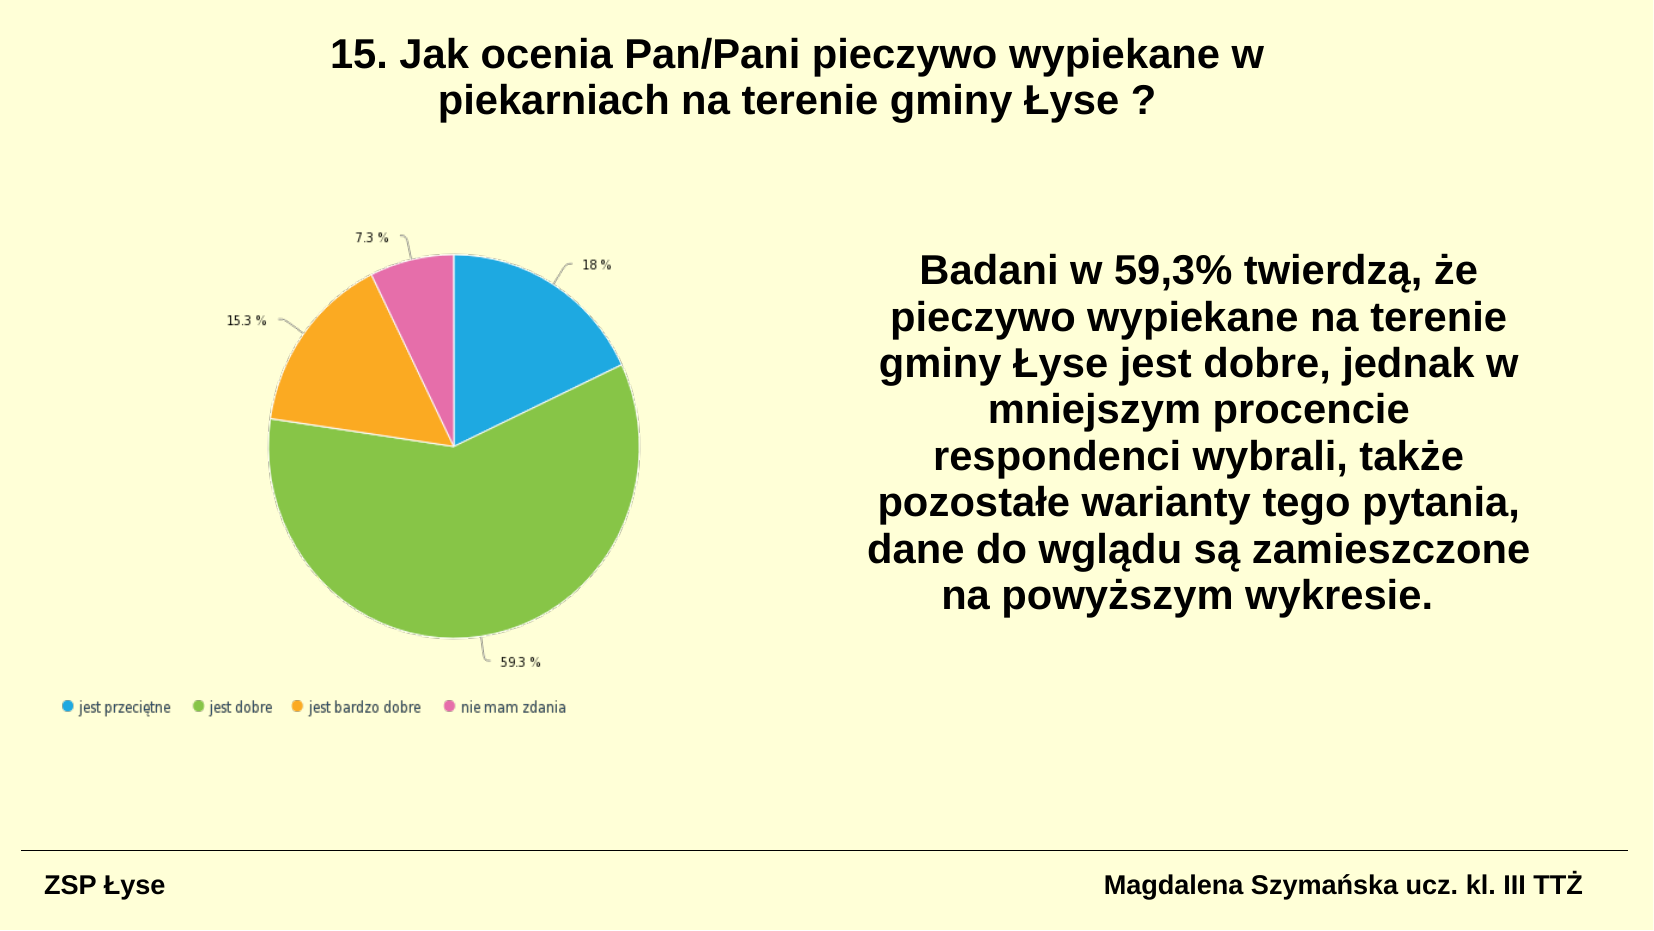

15. Jak ocenia Pan/Pani pieczywo wypiekane w piekarniach na terenie gminy Łyse ?
Badani w 59,3% twierdzą, że pieczywo wypiekane na terenie gminy Łyse jest dobre, jednak w mniejszym procencie respondenci wybrali, także pozostałe warianty tego pytania, dane do wglądu są zamieszczone na powyższym wykresie.
ZSP Łyse Magdalena Szymańska ucz. kl. III TTŻ